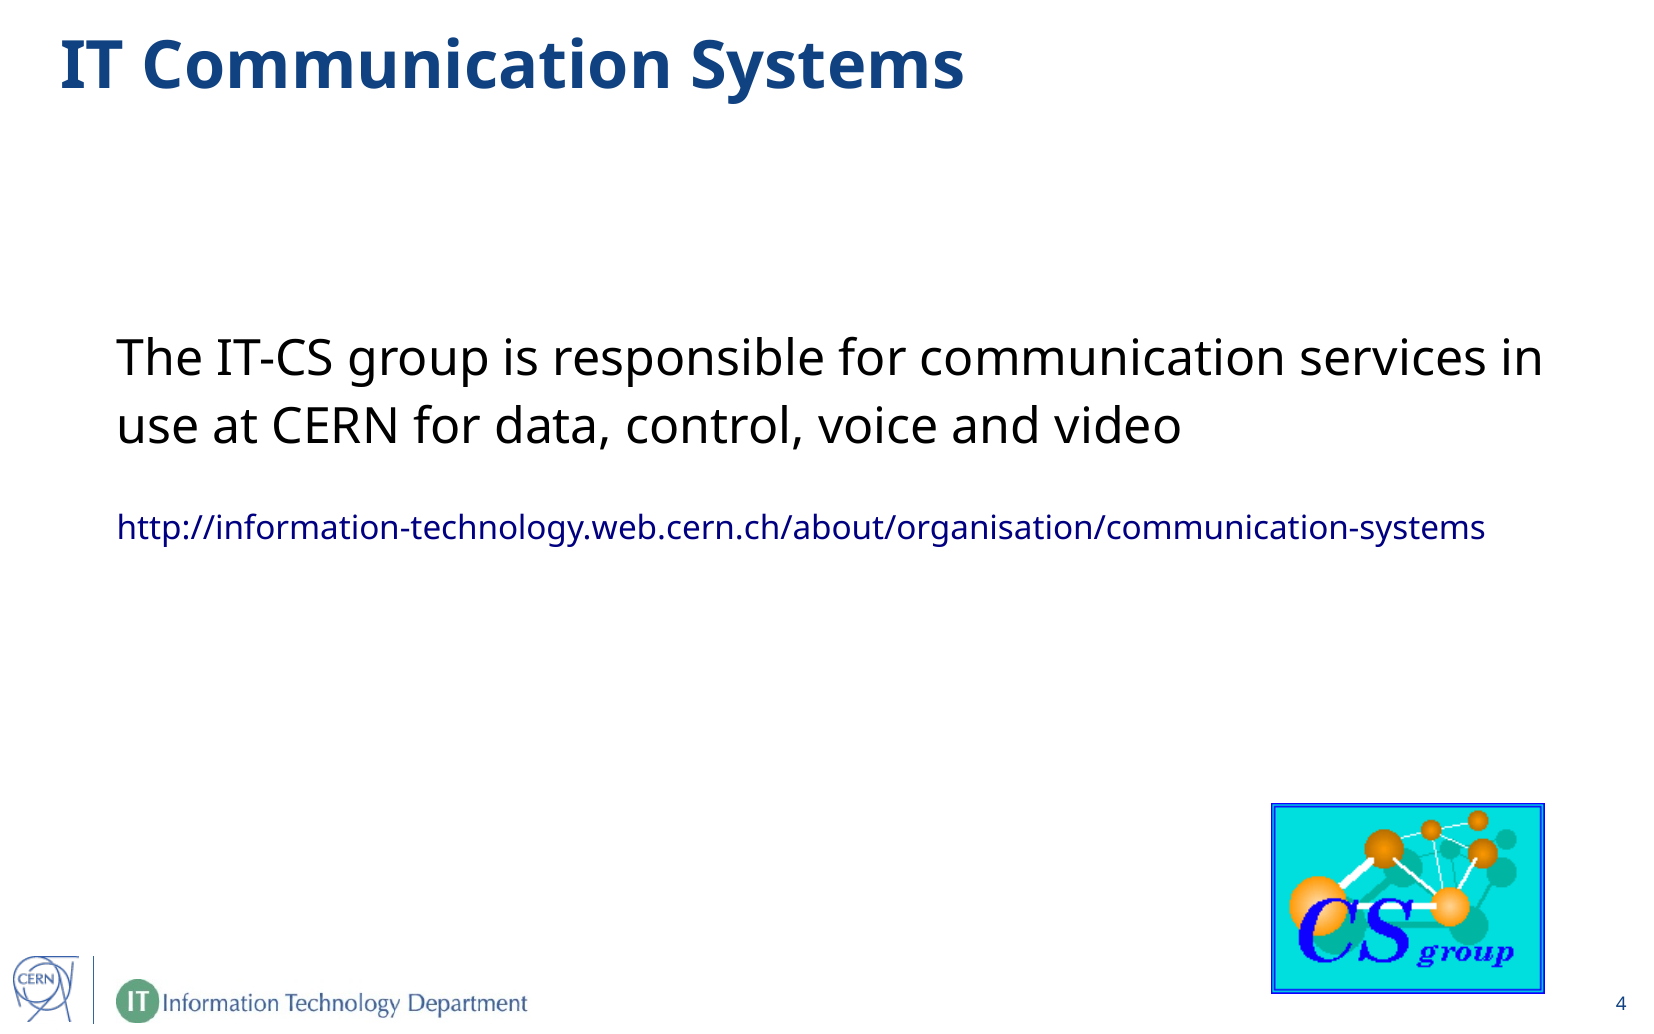

# IT Communication Systems
The IT-CS group is responsible for communication services in use at CERN for data, control, voice and video
http://information-technology.web.cern.ch/about/organisation/communication-systems